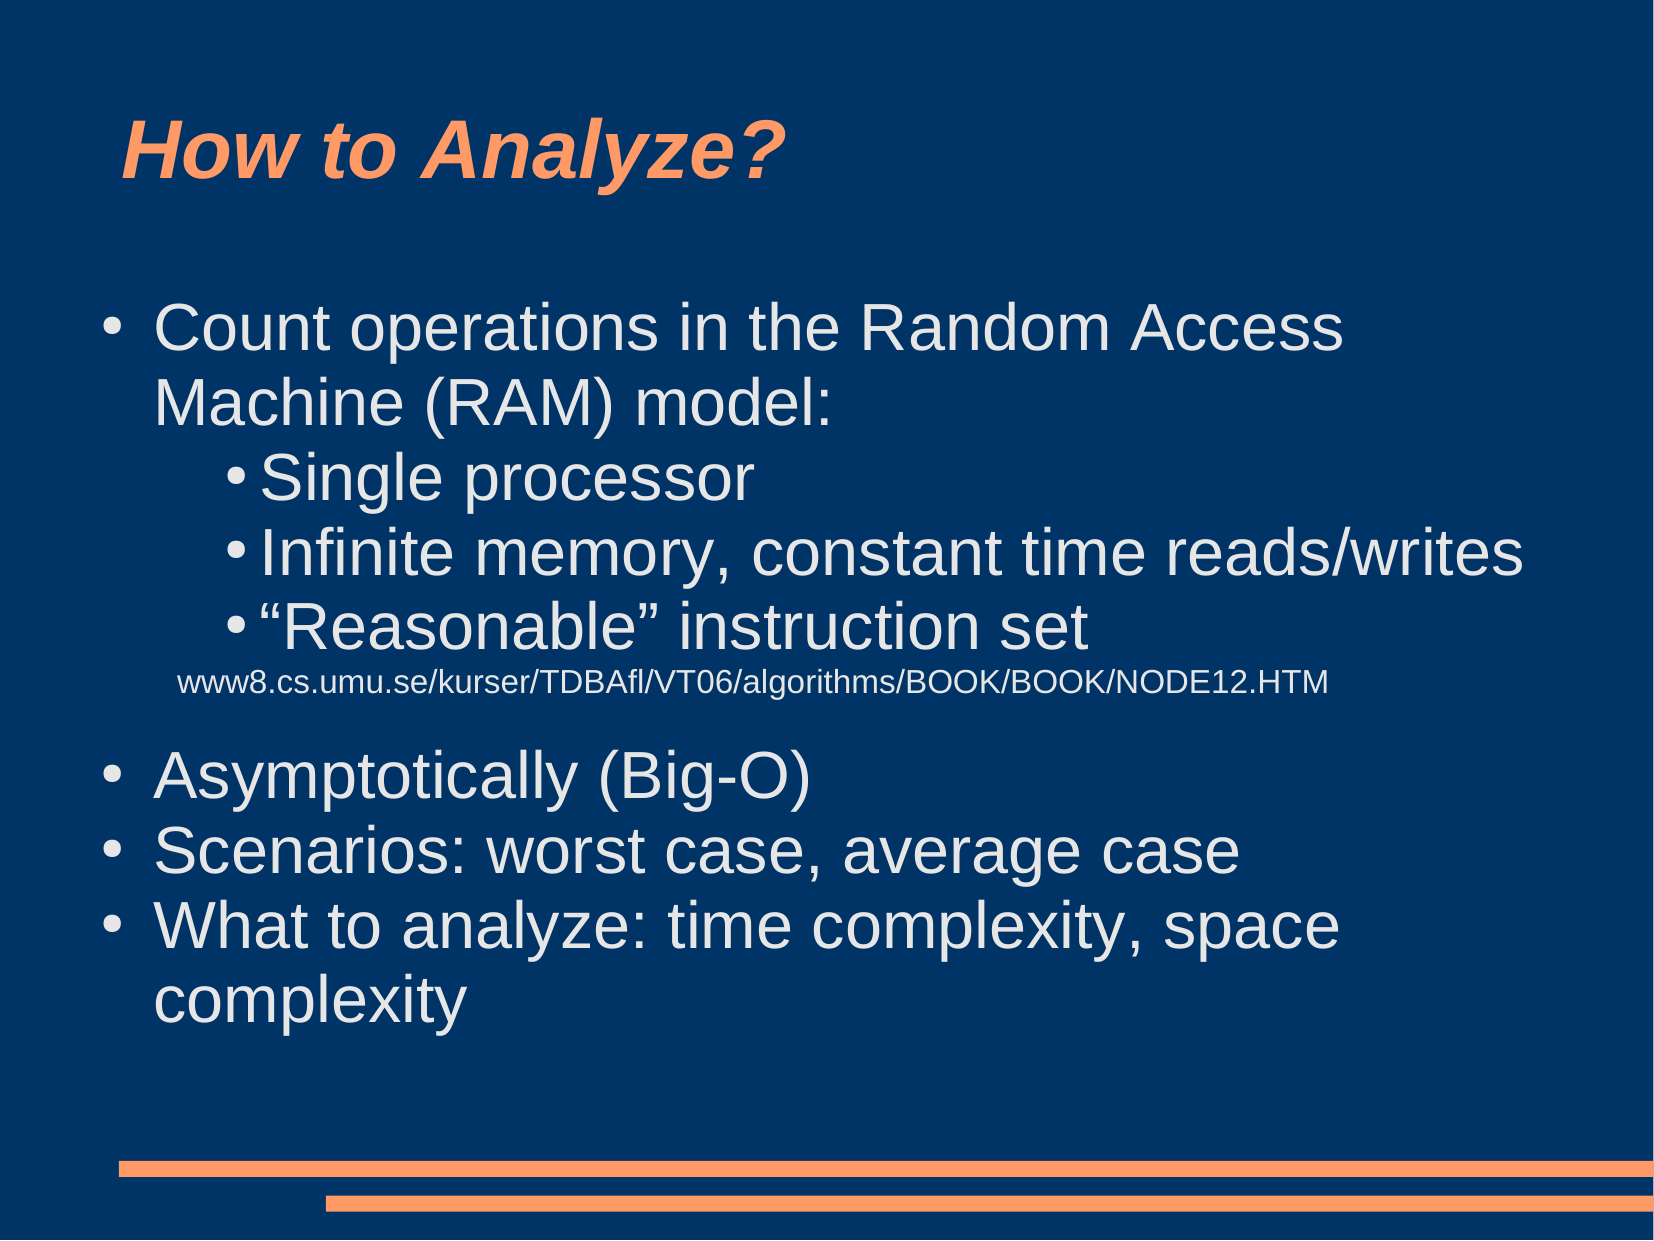

# How to Analyze?
Count operations in the Random Access Machine (RAM) model:
Single processor
Infinite memory, constant time reads/writes
“Reasonable” instruction set
www8.cs.umu.se/kurser/TDBAfl/VT06/algorithms/BOOK/BOOK/NODE12.HTM
Asymptotically (Big-O)
Scenarios: worst case, average case
What to analyze: time complexity, space complexity